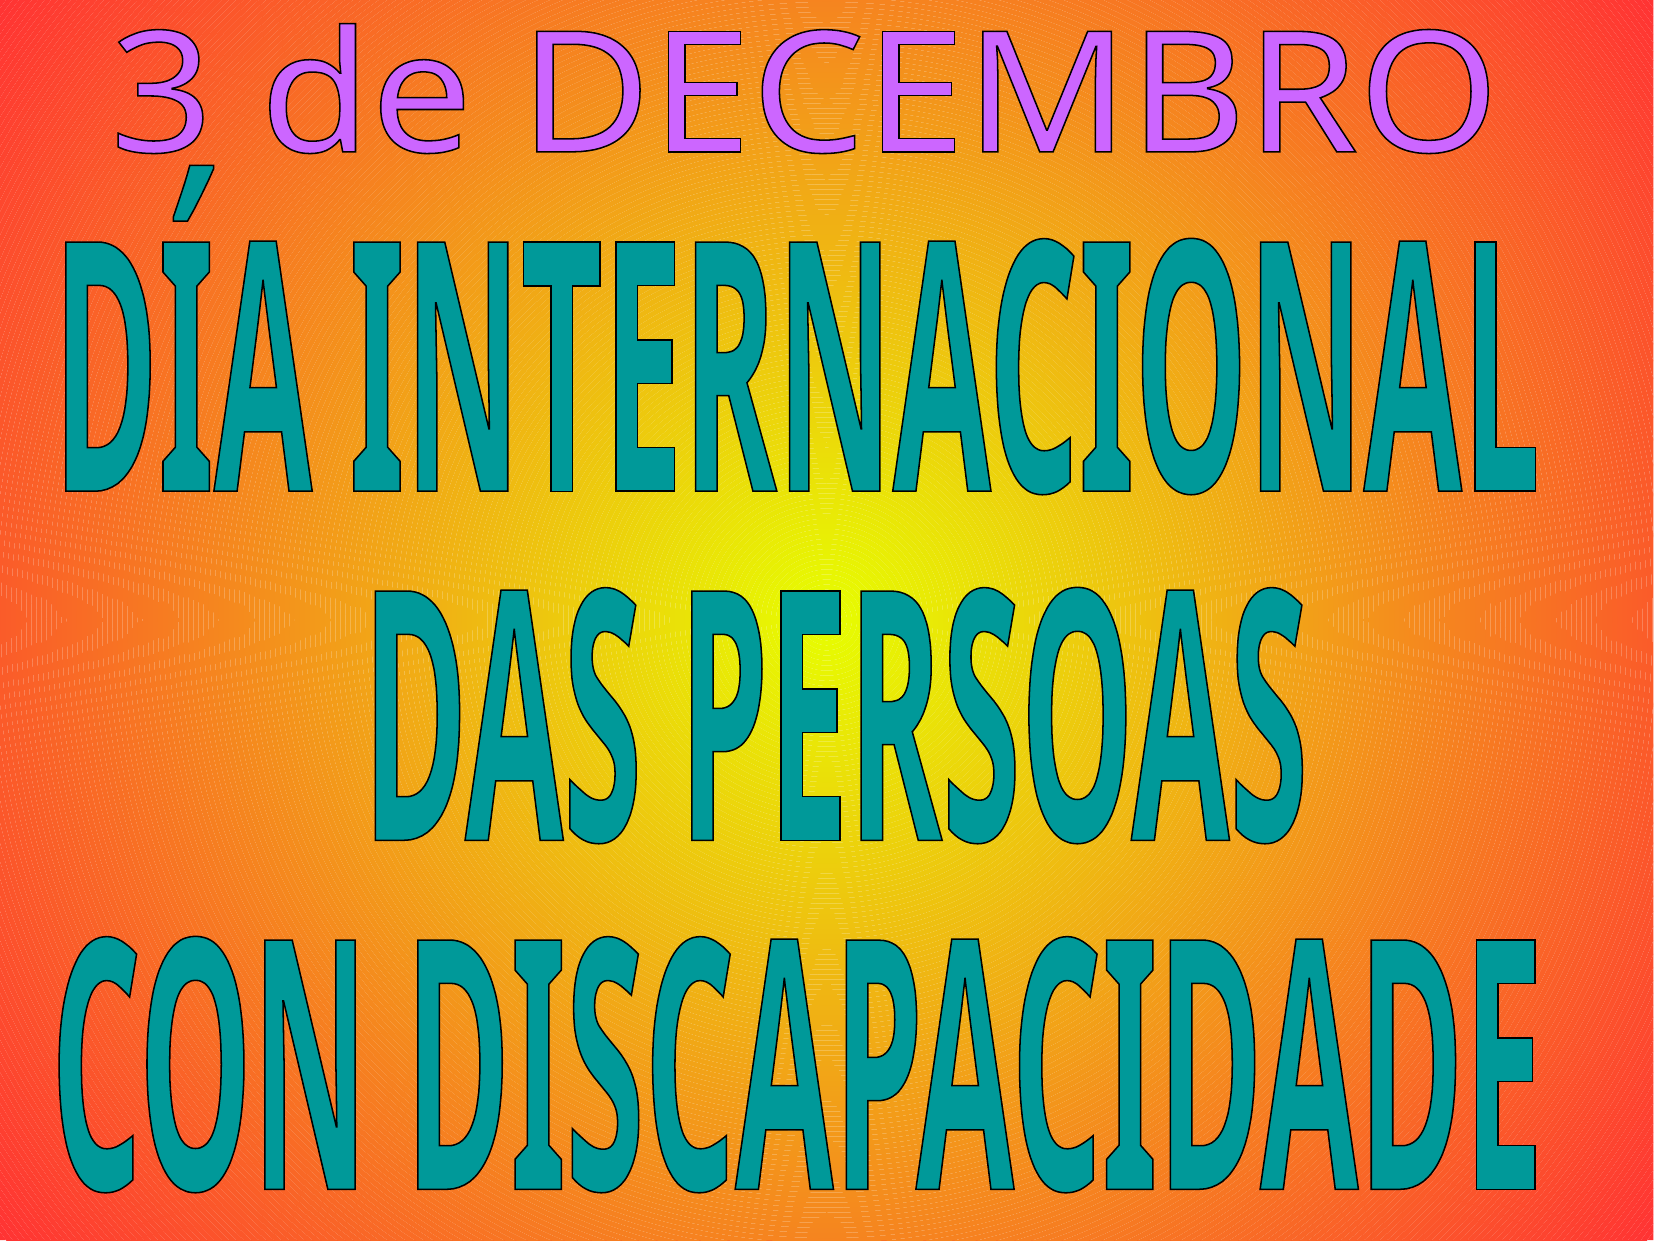

3 de DECEMBRO
DÍA INTERNACIONAL
 DAS PERSOAS
CON DISCAPACIDADE